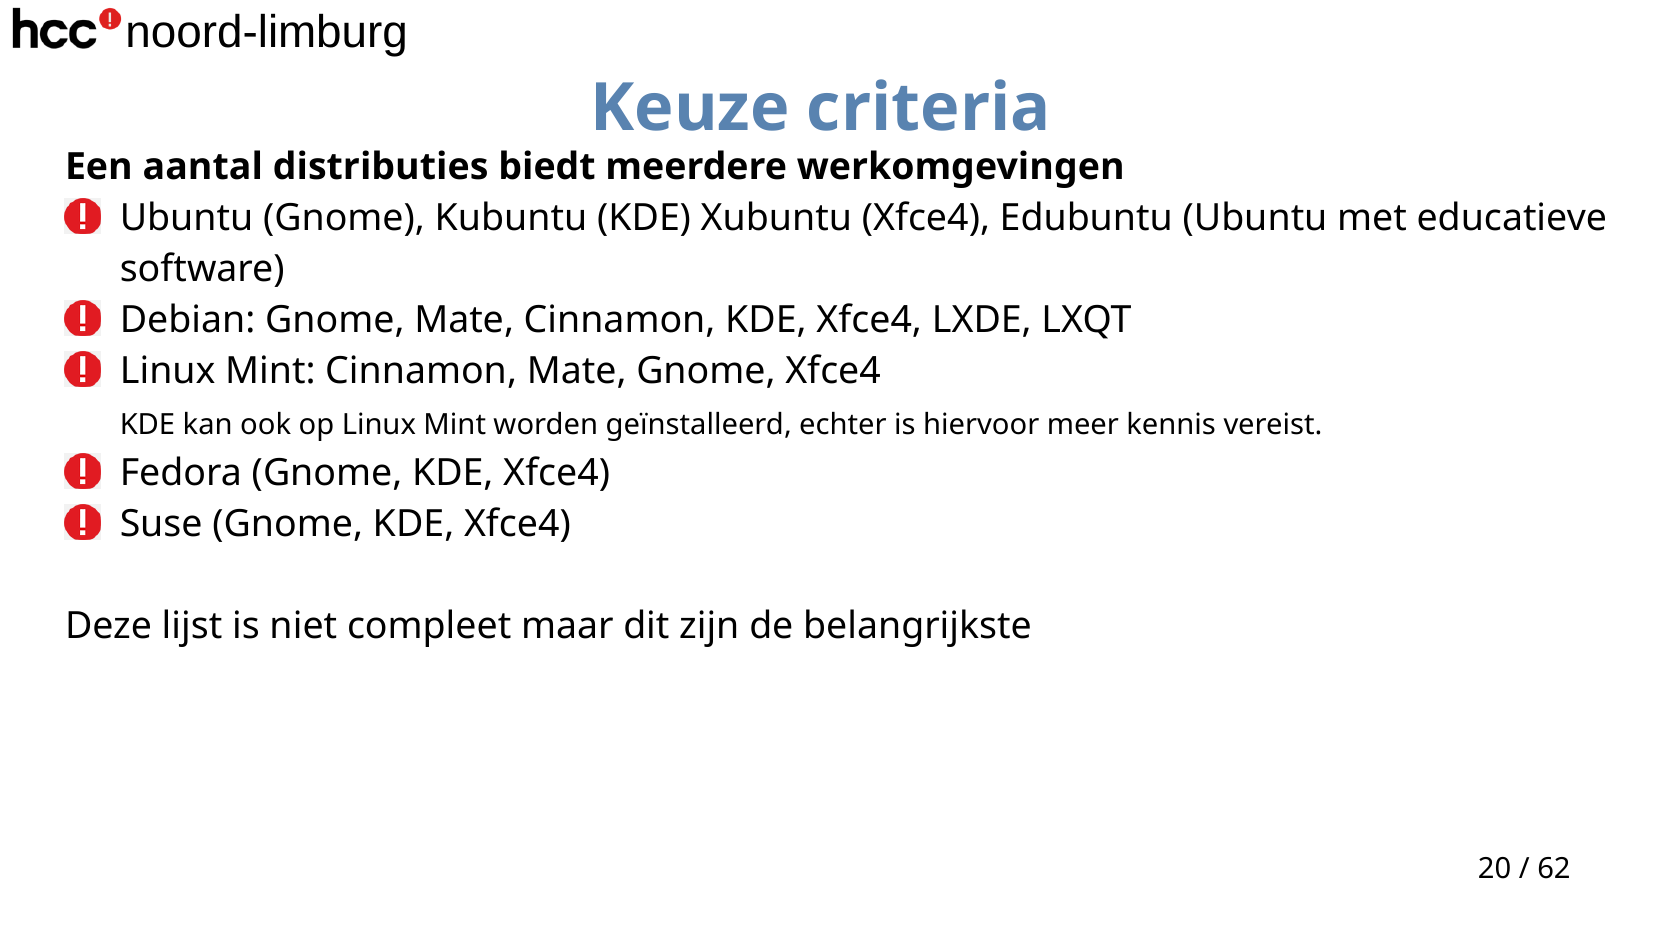

# Keuze criteria
Een aantal distributies biedt meerdere werkomgevingen
 Ubuntu (Gnome), Kubuntu (KDE) Xubuntu (Xfce4), Edubuntu (Ubuntu met educatieve
 software)
 Debian: Gnome, Mate, Cinnamon, KDE, Xfce4, LXDE, LXQT
 Linux Mint: Cinnamon, Mate, Gnome, Xfce4
 KDE kan ook op Linux Mint worden geïnstalleerd, echter is hiervoor meer kennis vereist.
 Fedora (Gnome, KDE, Xfce4)
 Suse (Gnome, KDE, Xfce4)
Deze lijst is niet compleet maar dit zijn de belangrijkste
20